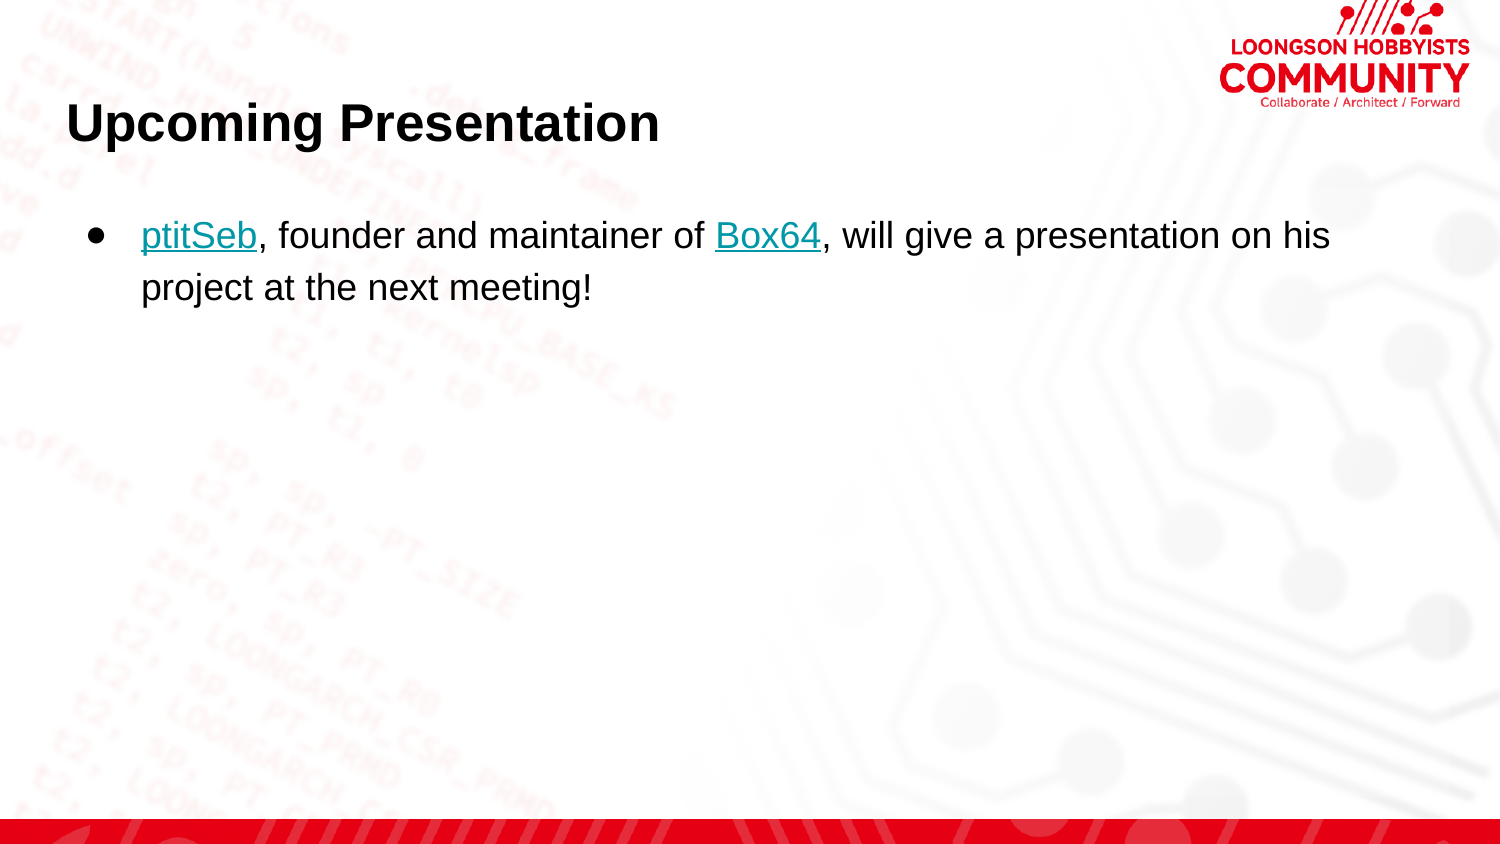

# Upcoming Presentation
ptitSeb, founder and maintainer of Box64, will give a presentation on his project at the next meeting!